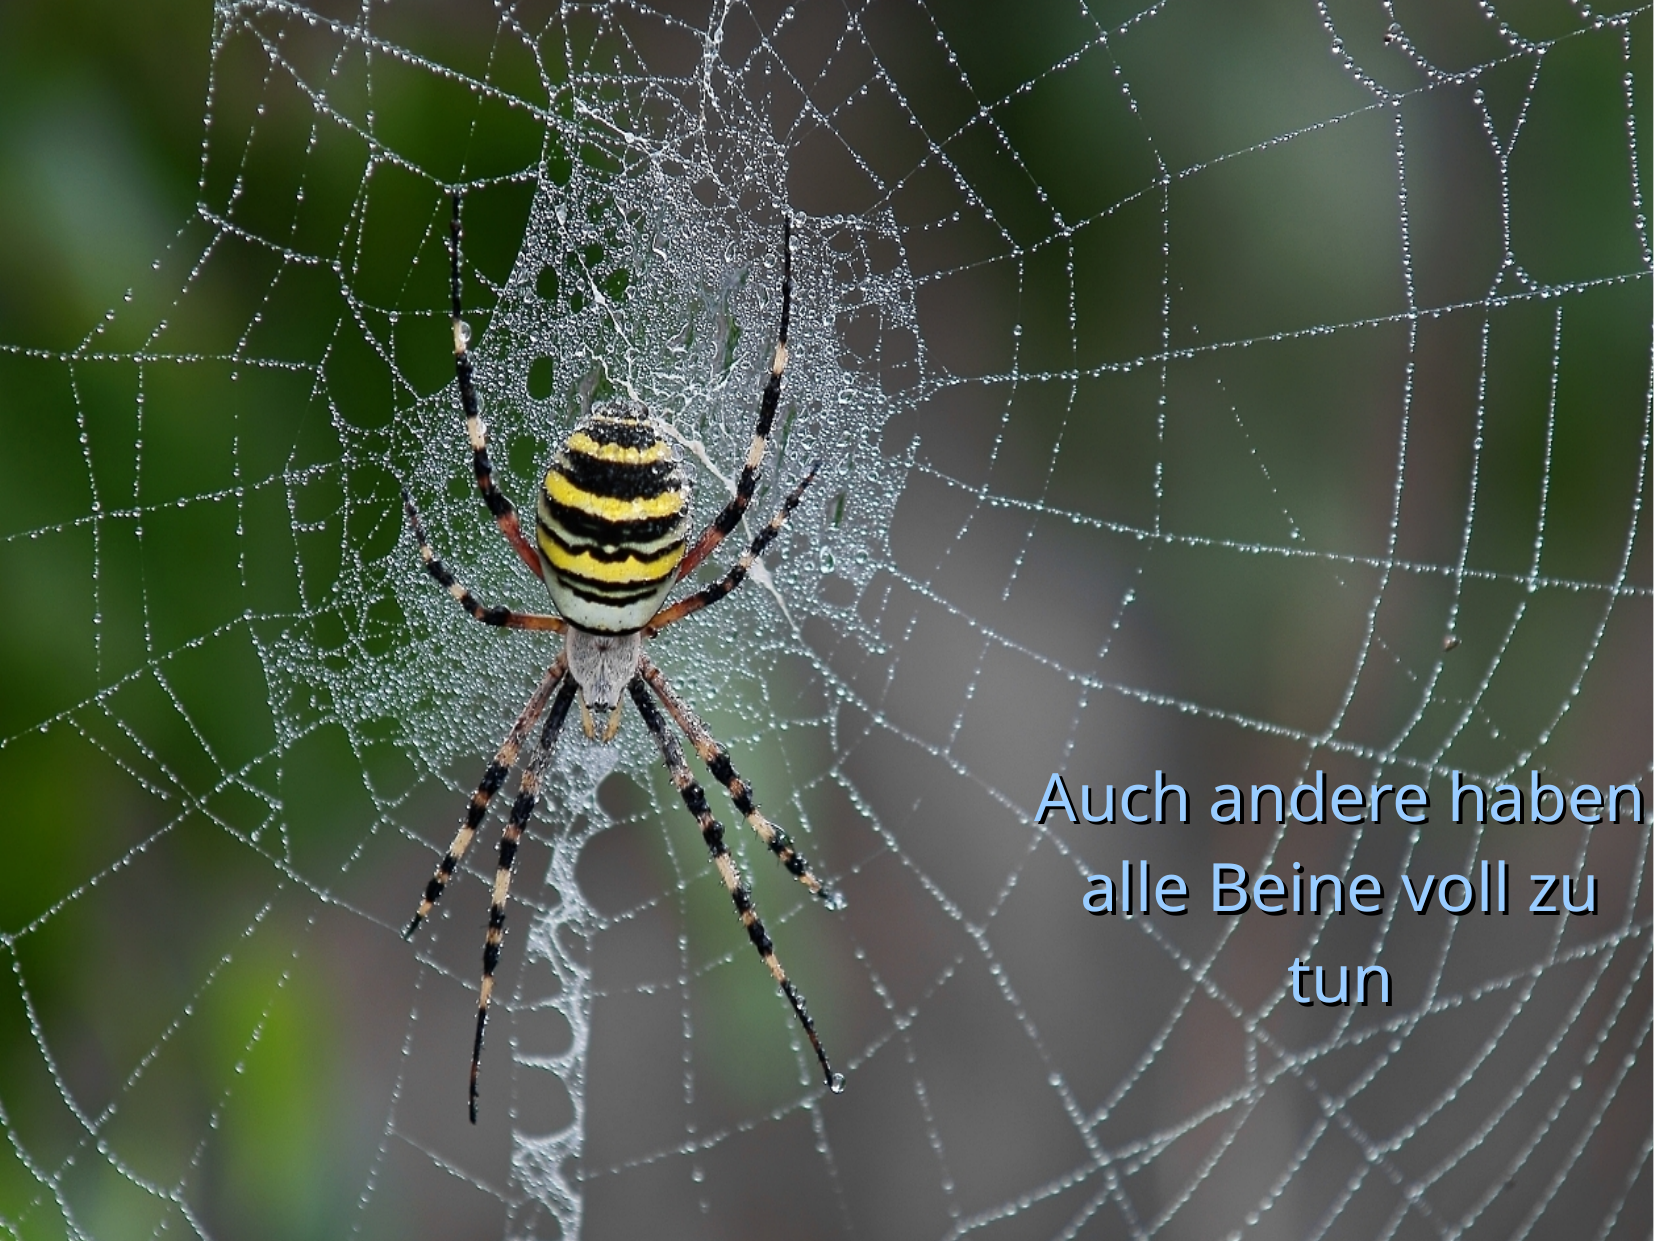

# Auch andere haben alle Beine voll zu tun